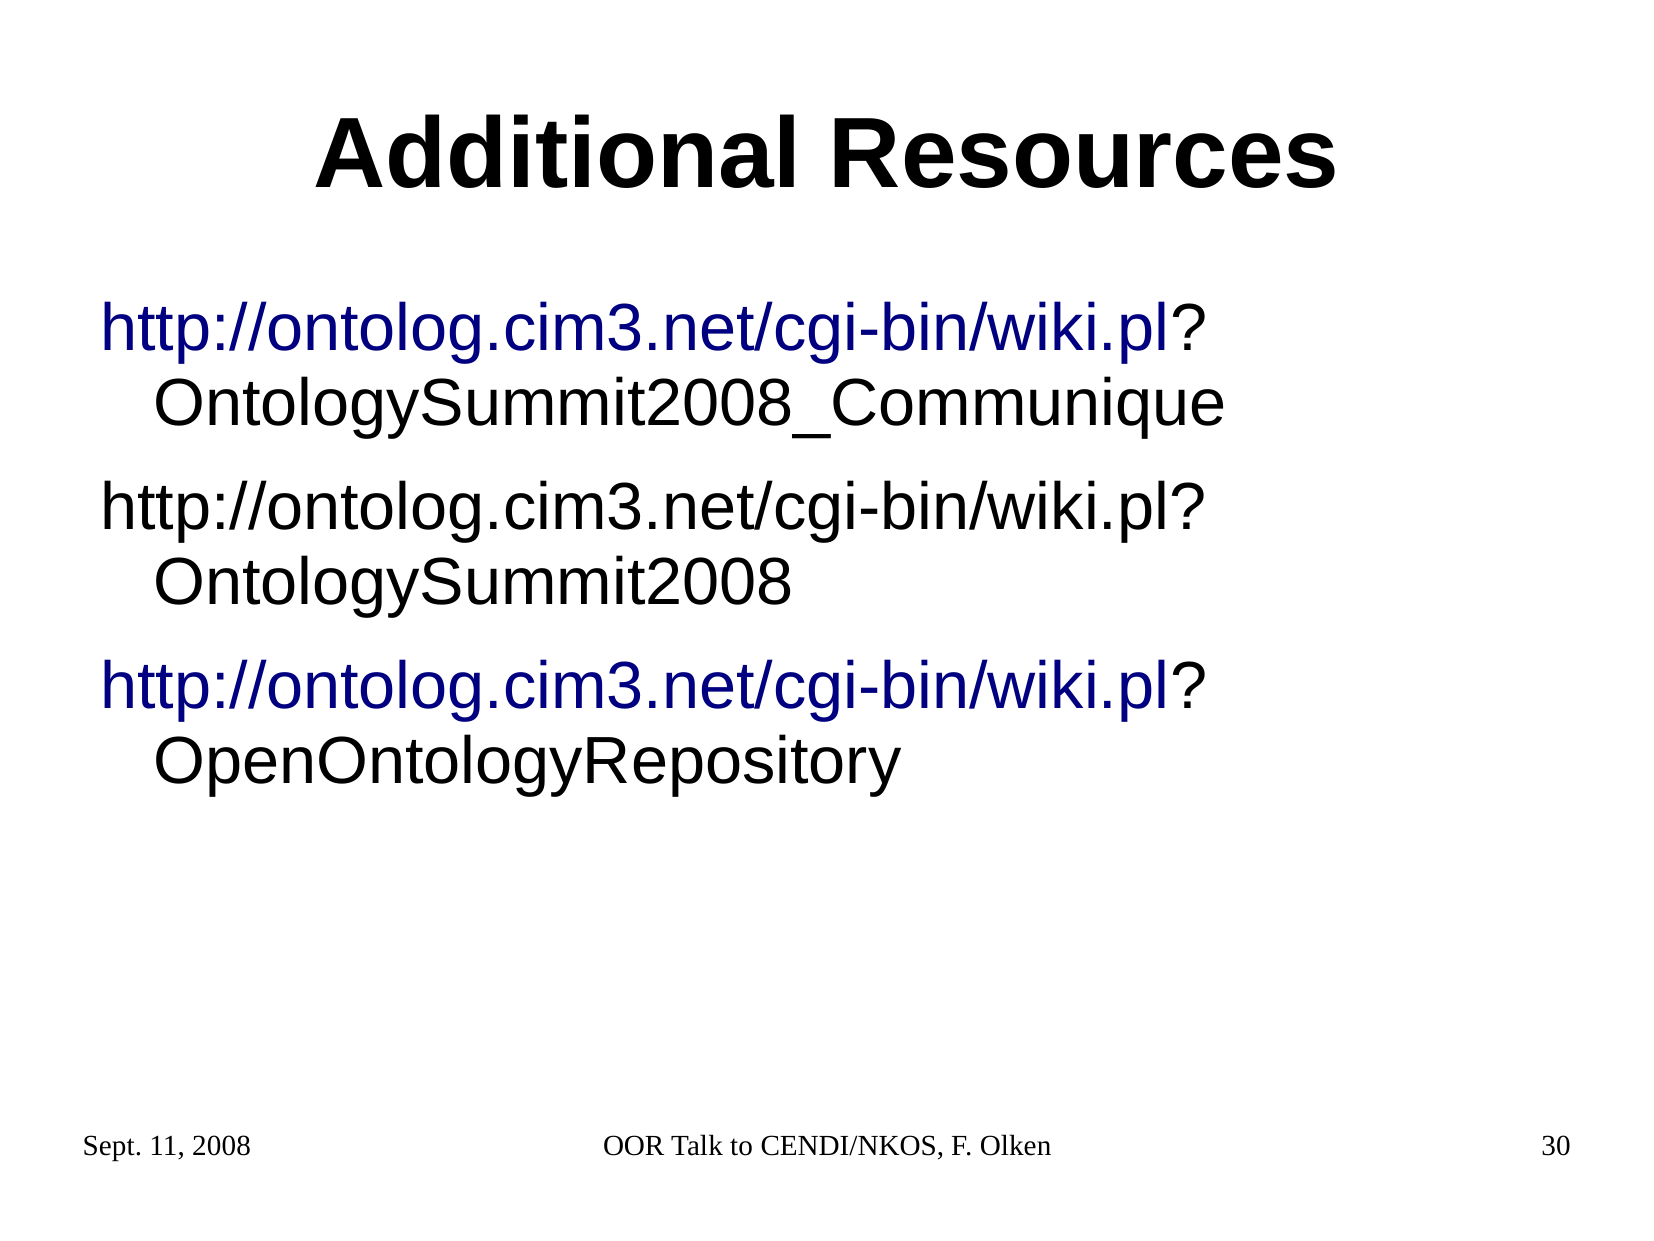

# Additional Resources
http://ontolog.cim3.net/cgi-bin/wiki.pl? OntologySummit2008_Communique
http://ontolog.cim3.net/cgi-bin/wiki.pl?OntologySummit2008
http://ontolog.cim3.net/cgi-bin/wiki.pl?OpenOntologyRepository
Sept. 11, 2008
OOR Talk to CENDI/NKOS, F. Olken
30